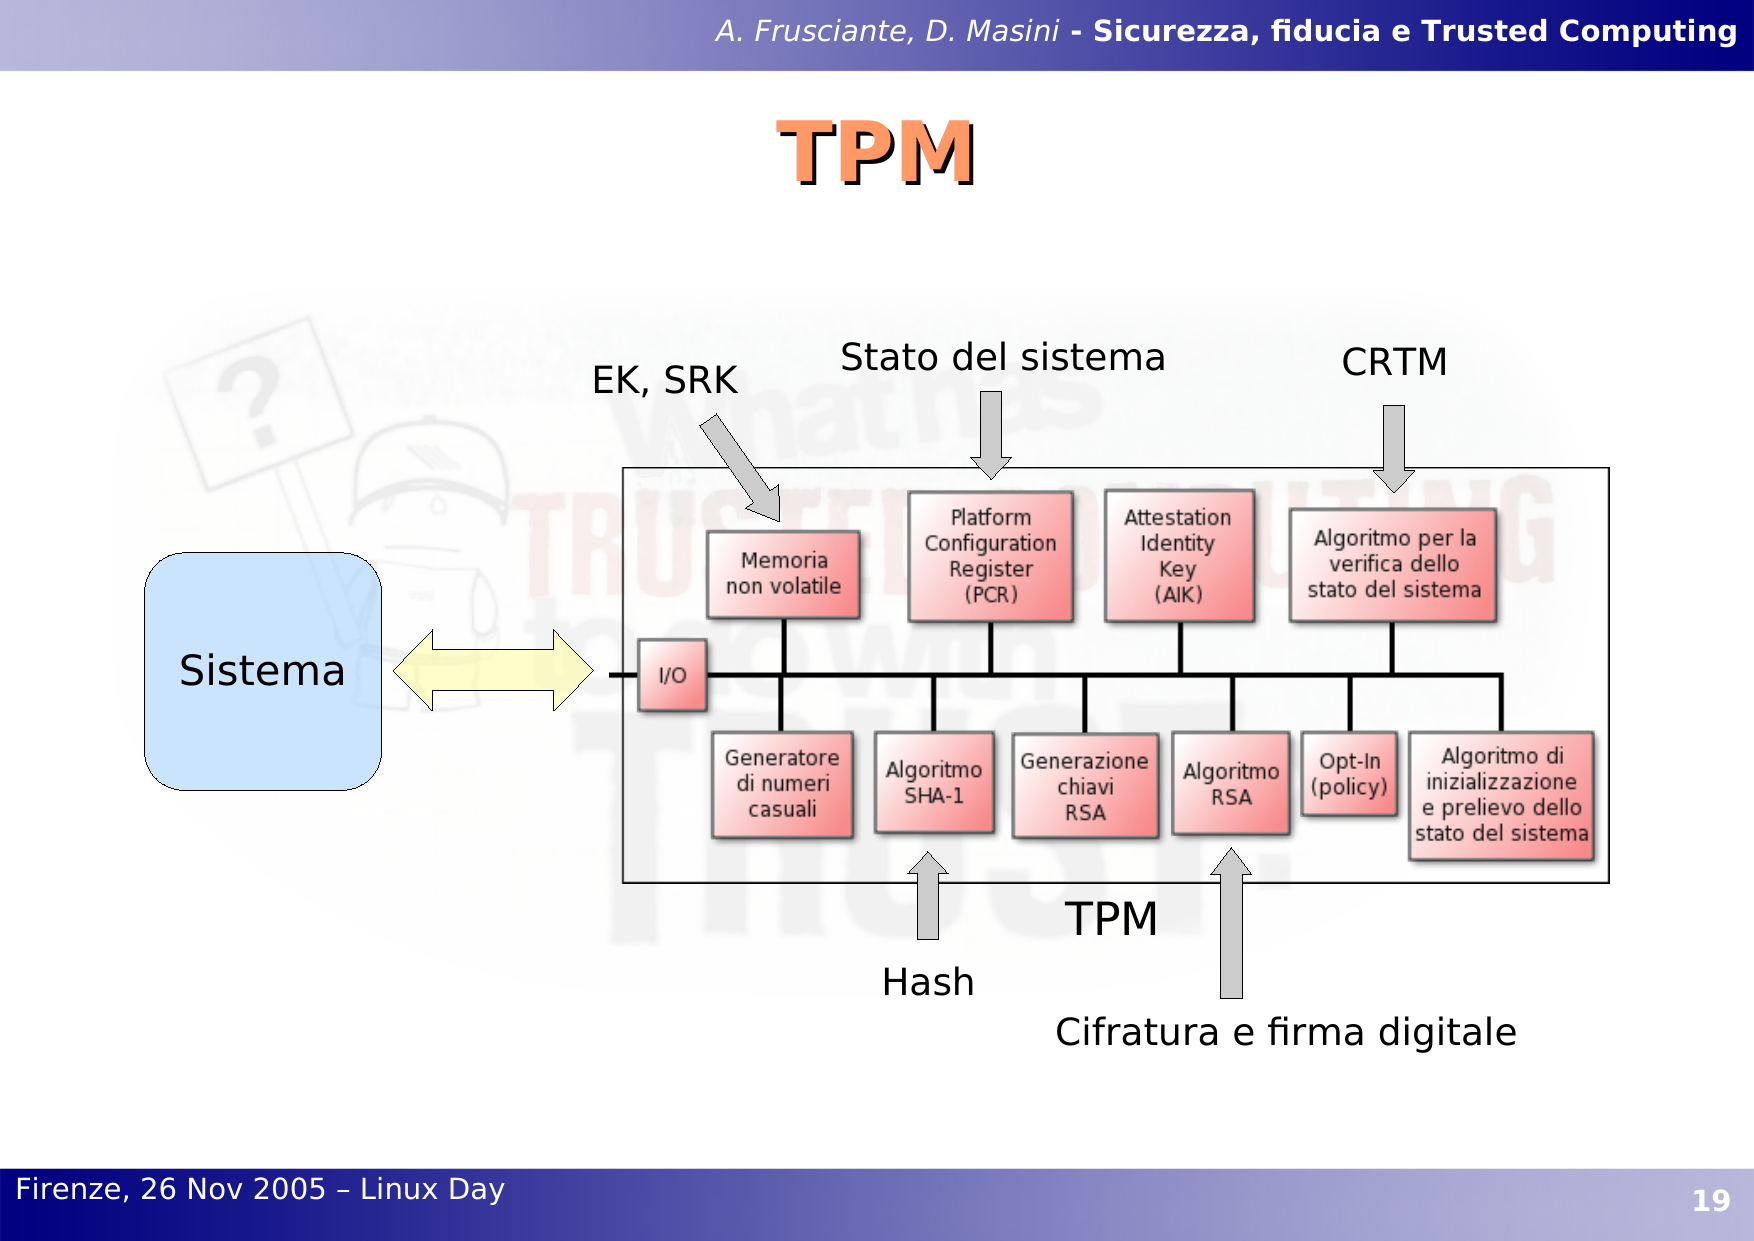

A. Frusciante, D. Masini - Sicurezza, fiducia e Trusted Computing
# TPM
Stato del sistema
CRTM
EK, SRK
Sistema
TPM
Hash
Cifratura e firma digitale
Firenze, 26 Nov 2005 – Linux Day